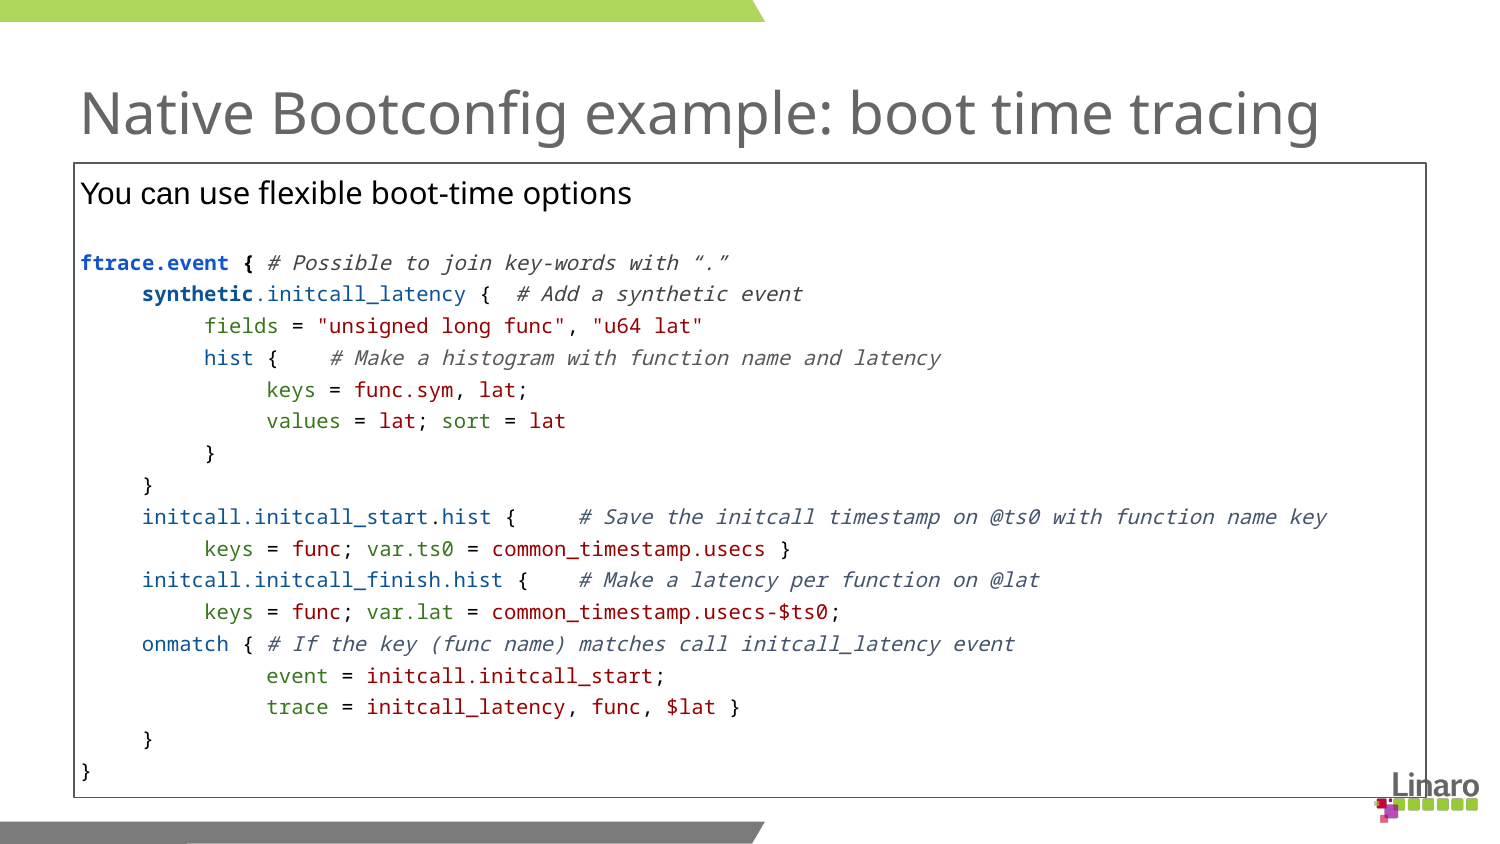

# Native Bootconfig example: boot time tracing
You can use flexible boot-time options
ftrace.event {						# Possible to join key-words with “.”
synthetic.initcall_latency {		# Add a synthetic event
fields = "unsigned long func", "u64 lat"
hist {				# Make a histogram with function name and latency
keys = func.sym, lat;
values = lat; sort = lat
 	}
	}
initcall.initcall_start.hist {	# Save the initcall timestamp on @ts0 with function name key
keys = func; var.ts0 = common_timestamp.usecs }
initcall.initcall_finish.hist {	# Make a latency per function on @lat
keys = func; var.lat = common_timestamp.usecs-$ts0;
		onmatch {				# If the key (func name) matches call initcall_latency event
event = initcall.initcall_start;
trace = initcall_latency, func, $lat }
}
}